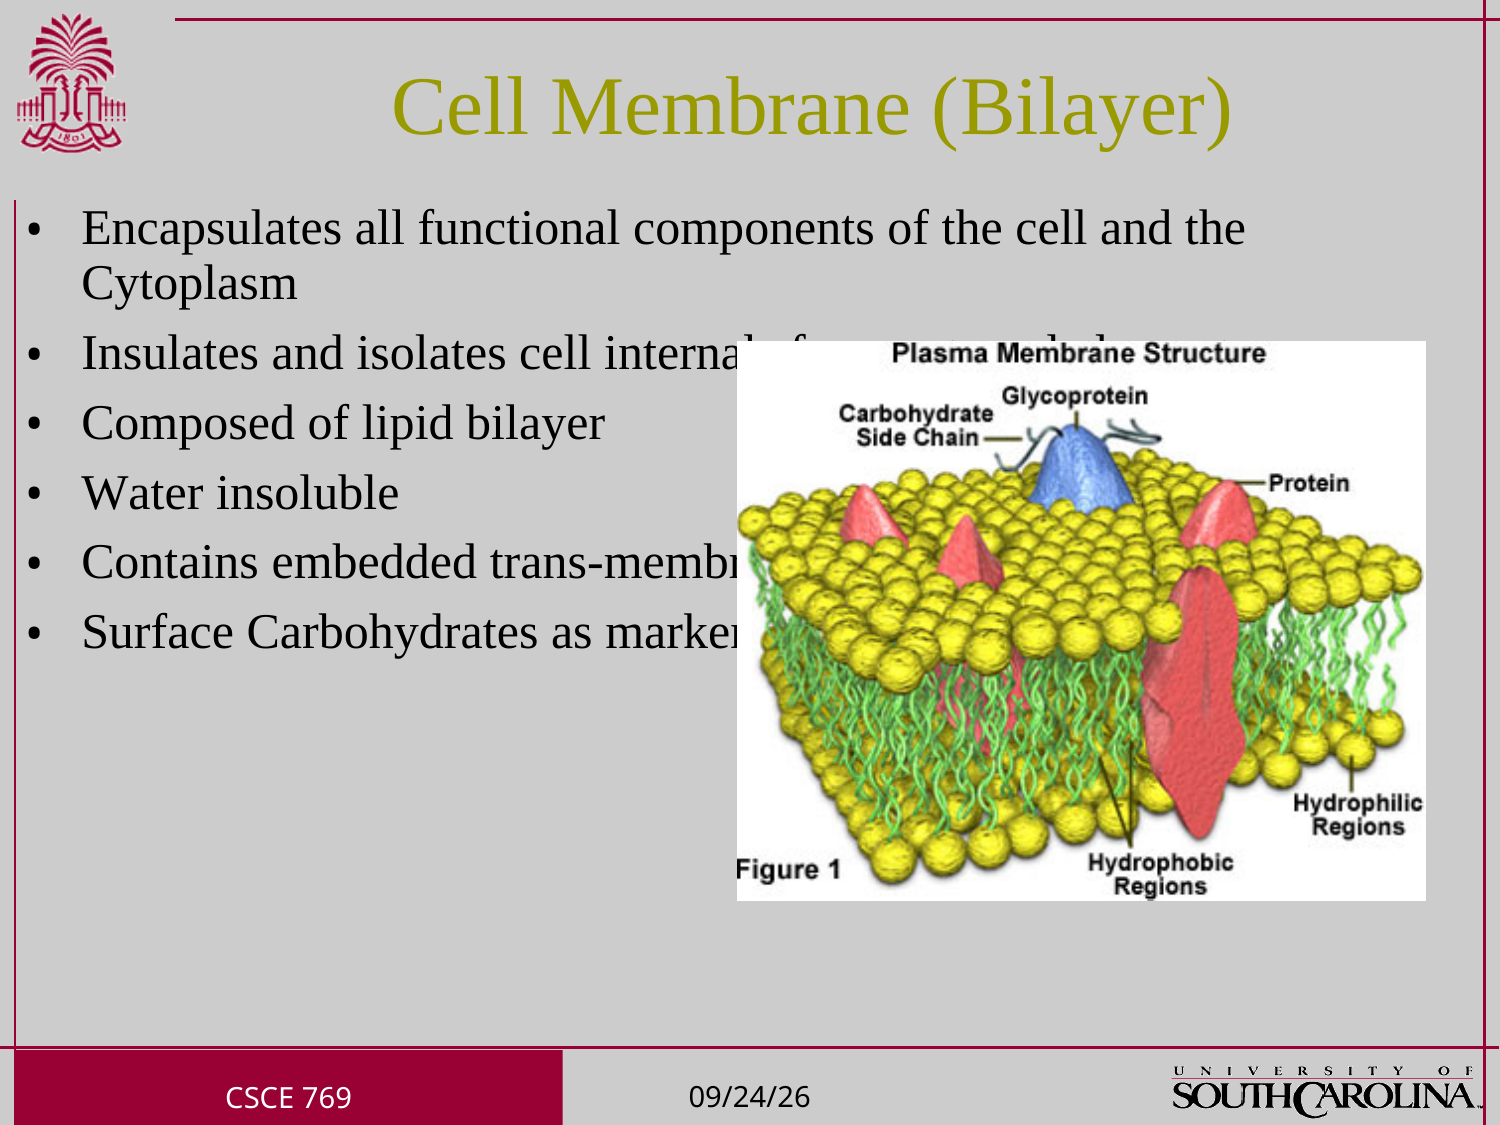

# Cell Membrane (Bilayer)
Encapsulates all functional components of the cell and the Cytoplasm
Insulates and isolates cell internals from external elements
Composed of lipid bilayer
Water insoluble
Contains embedded trans-membrane proteins
Surface Carbohydrates as markers